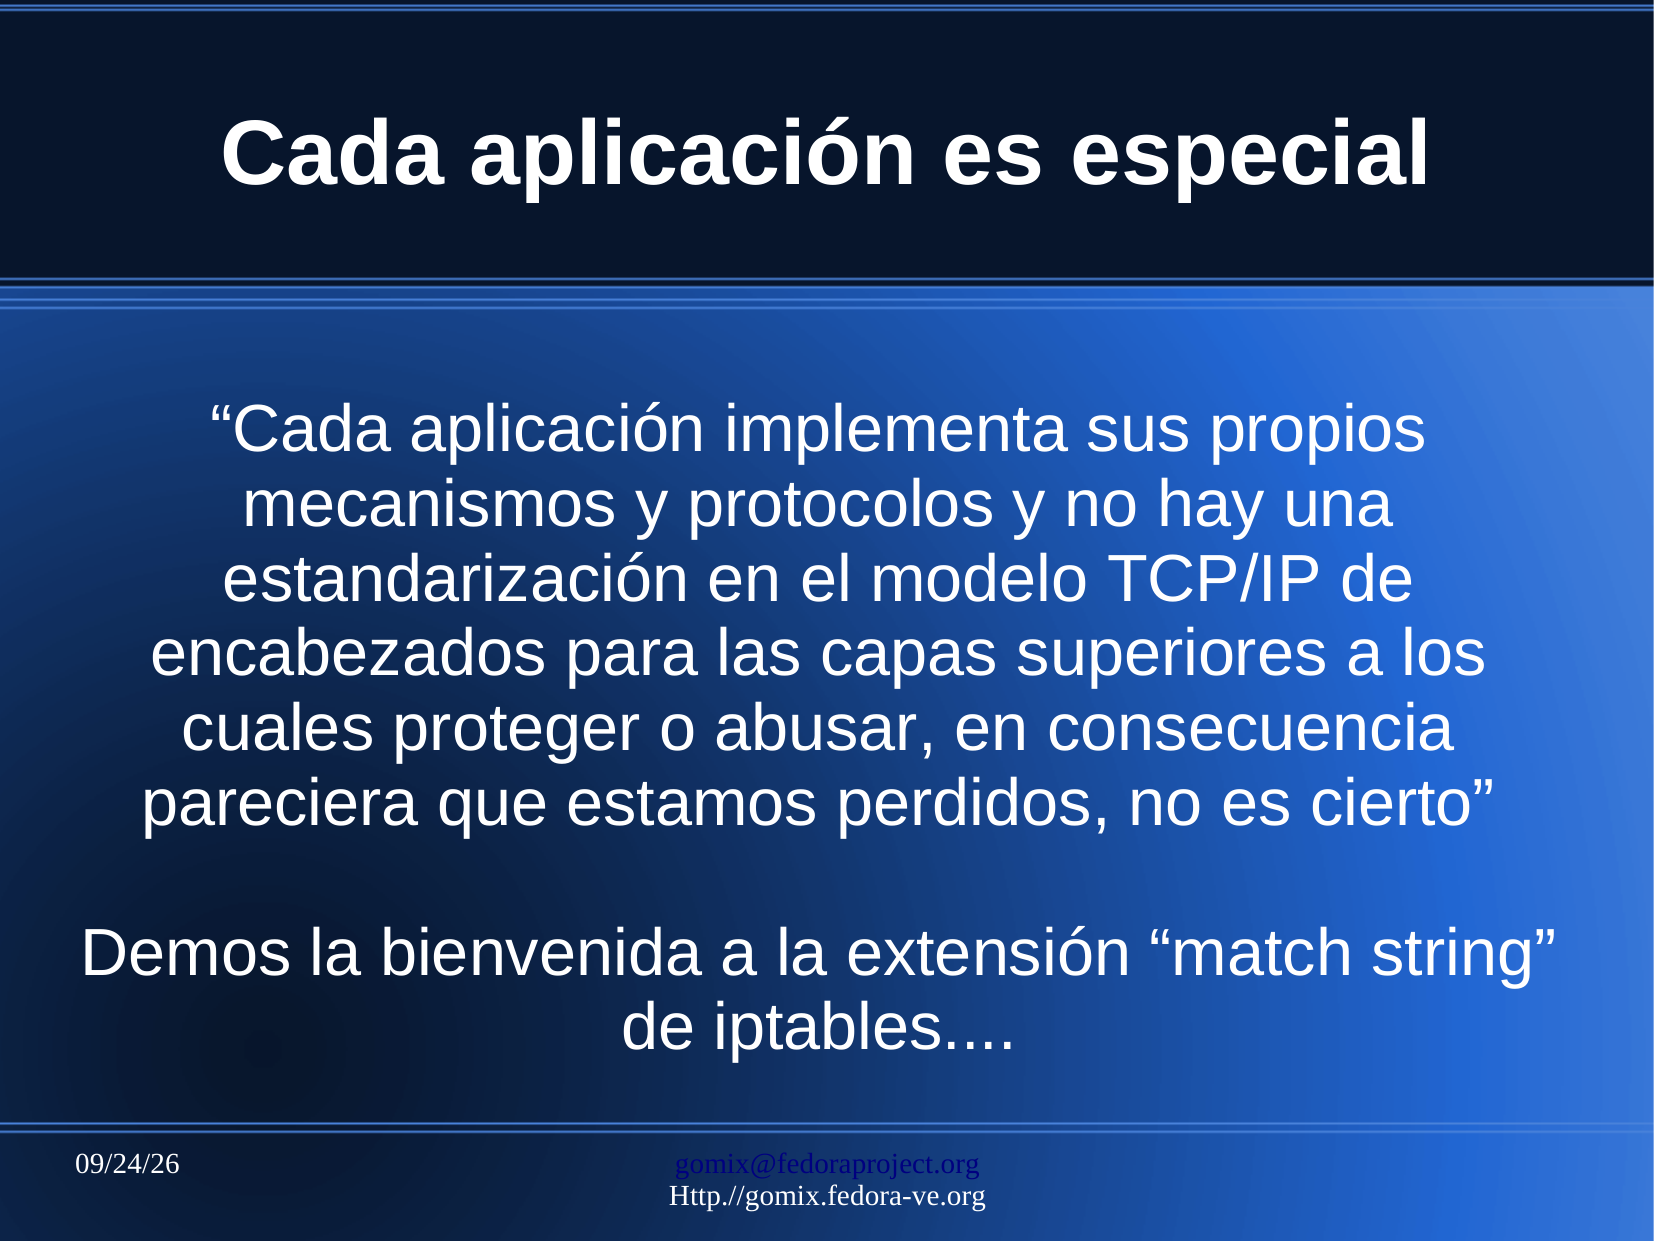

# Cada aplicación es especial
“Cada aplicación implementa sus propios mecanismos y protocolos y no hay una estandarización en el modelo TCP/IP de encabezados para las capas superiores a los cuales proteger o abusar, en consecuencia pareciera que estamos perdidos, no es cierto”
Demos la bienvenida a la extensión “match string” de iptables....